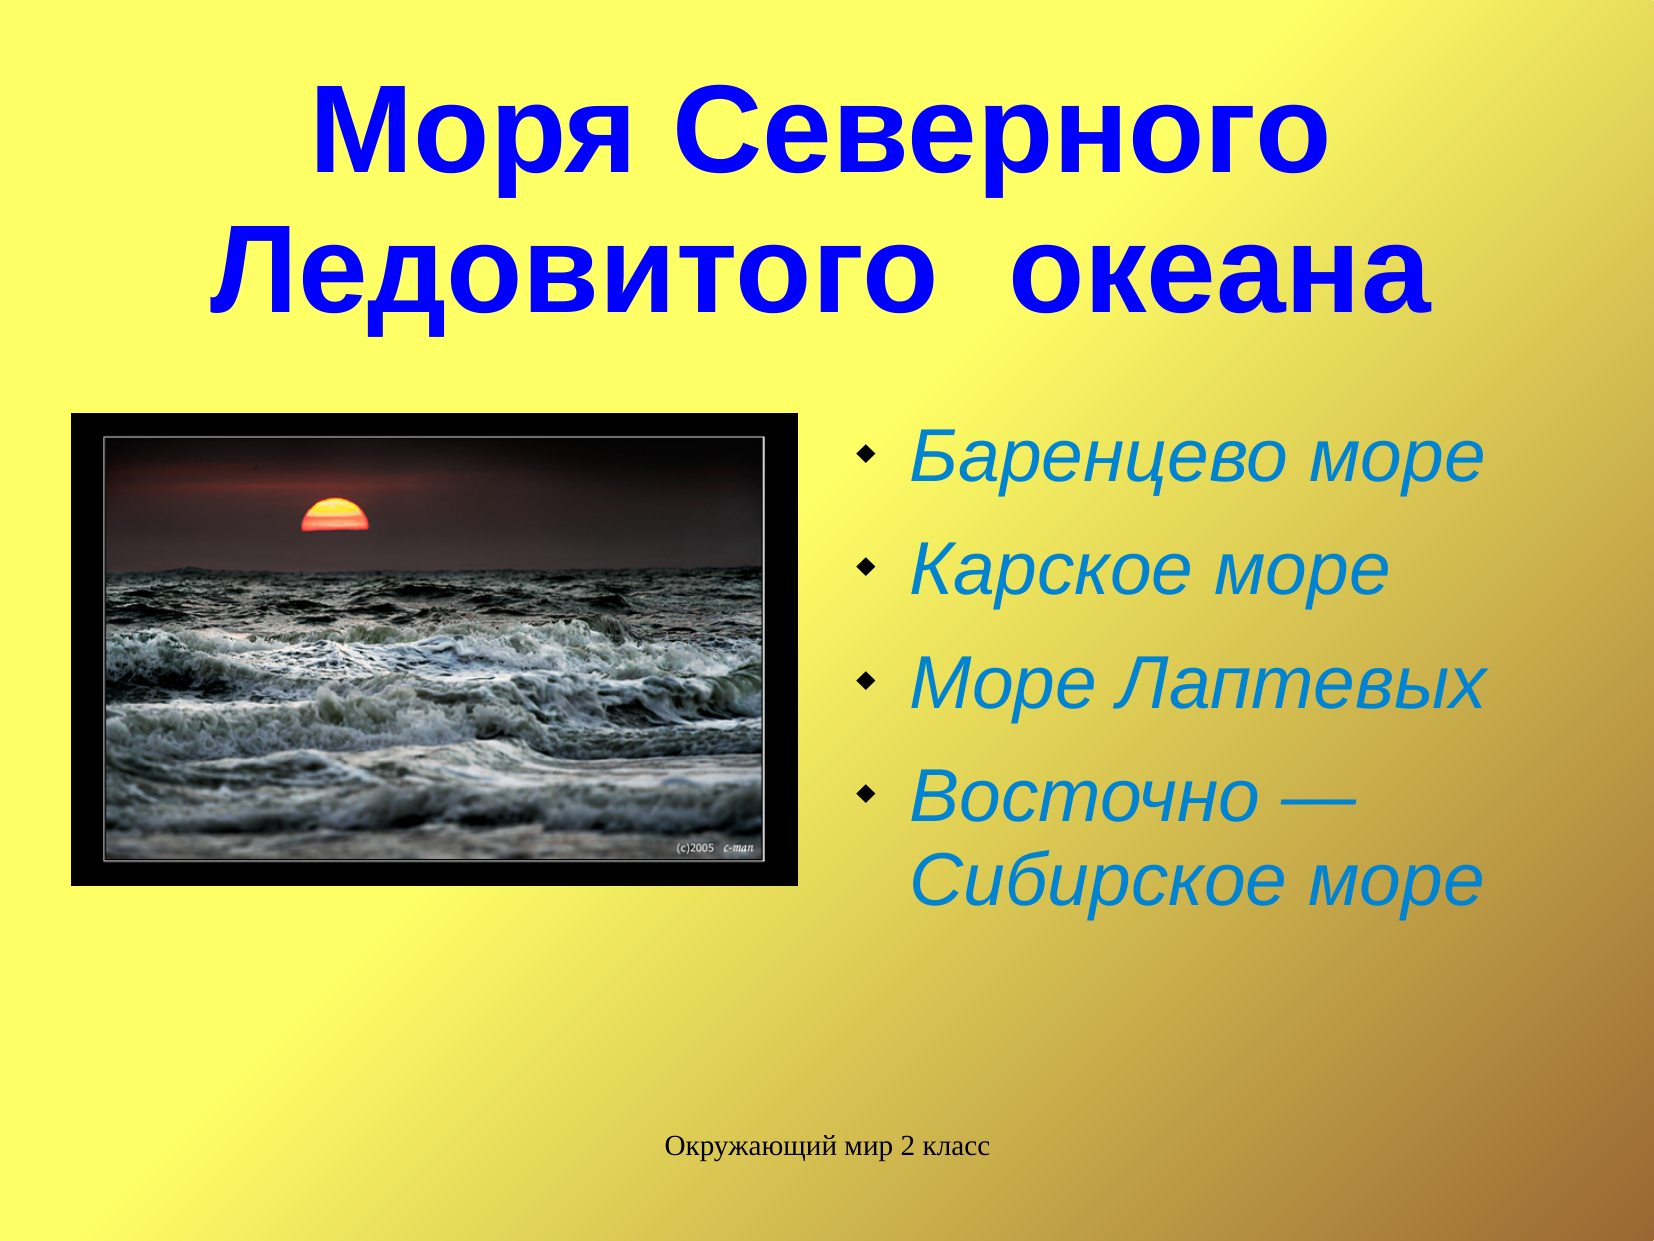

# Моря Северного Ледовитого океана
Баренцево море
Карское море
Море Лаптевых
Восточно — Сибирское море
Окружающий мир 2 класс